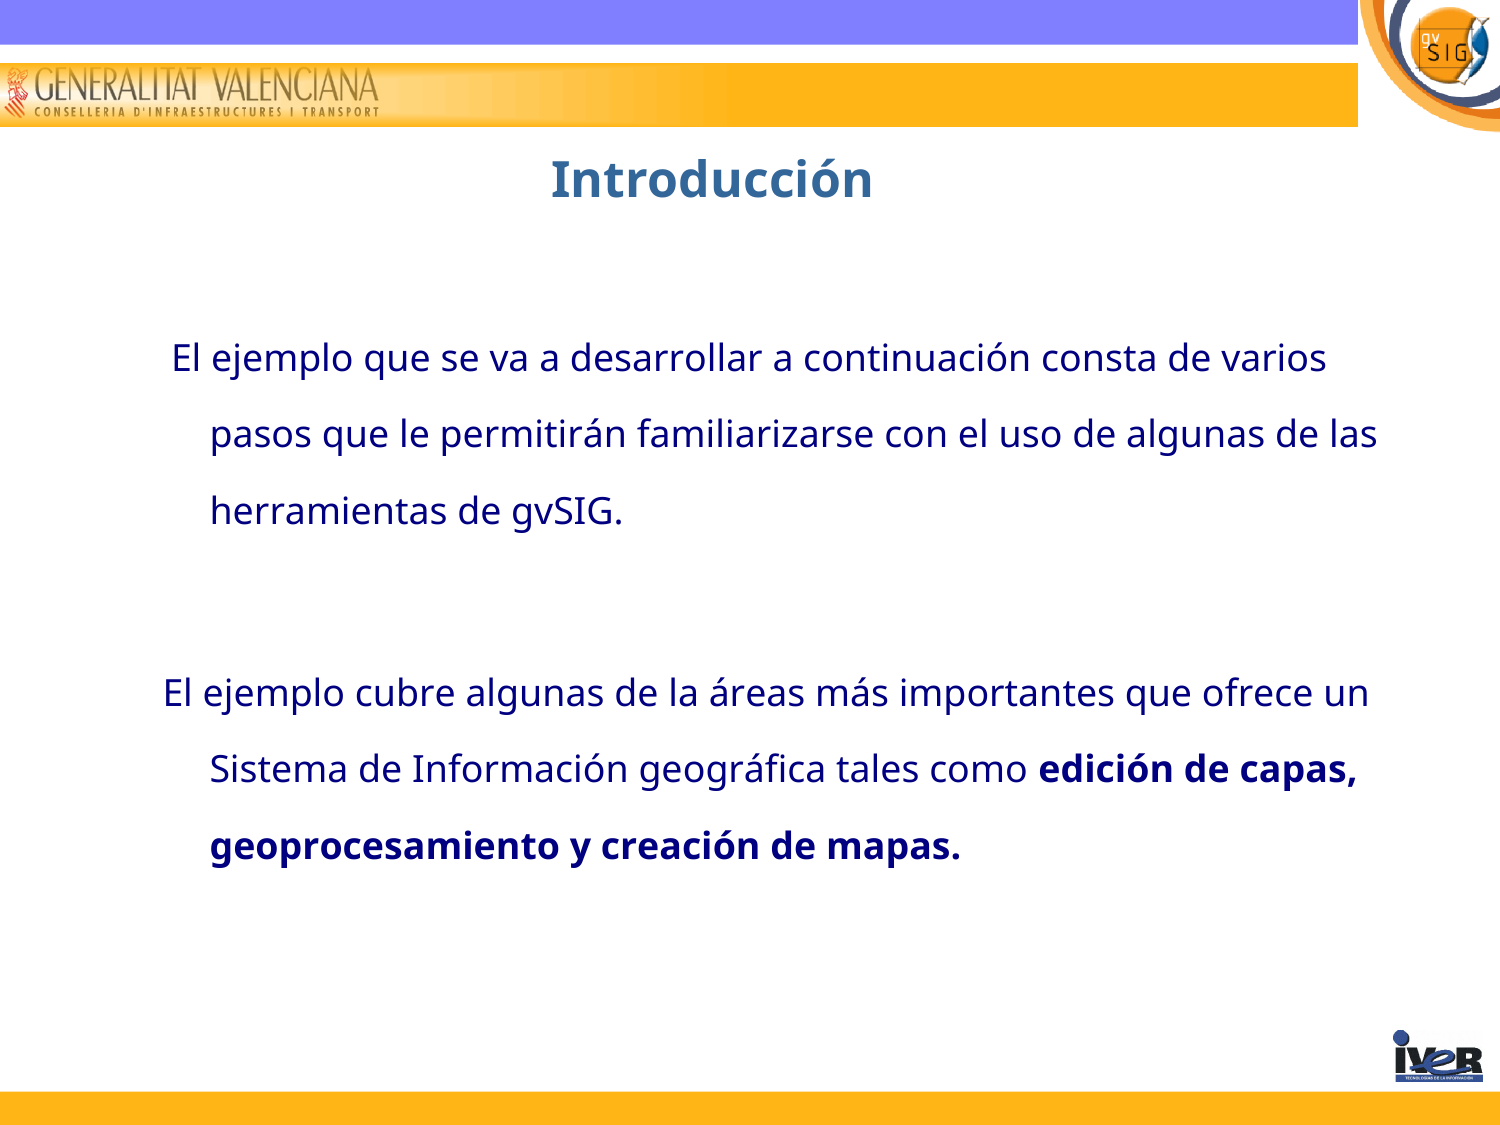

Introducción
# El ejemplo que se va a desarrollar a continuación consta de varios pasos que le permitirán familiarizarse con el uso de algunas de las herramientas de gvSIG.
El ejemplo cubre algunas de la áreas más importantes que ofrece un Sistema de Información geográfica tales como edición de capas, geoprocesamiento y creación de mapas.